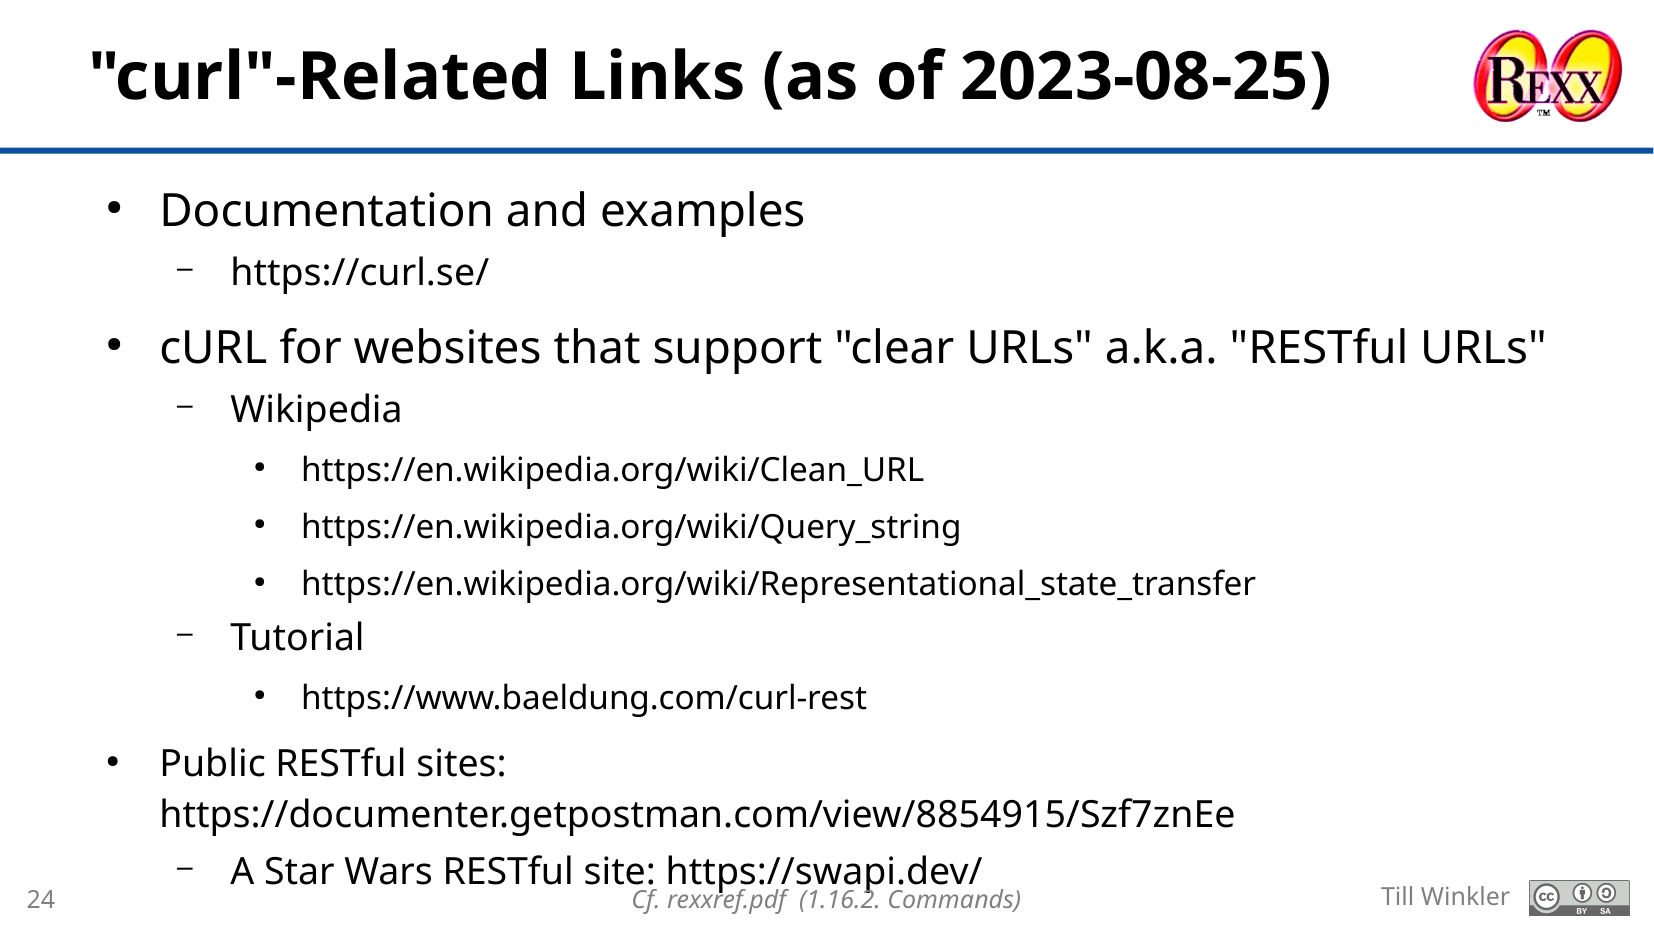

"curl"-Related Links (as of 2023-08-25)
# Documentation and examples
https://curl.se/
cURL for websites that support "clear URLs" a.k.a. "RESTful URLs"
Wikipedia
https://en.wikipedia.org/wiki/Clean_URL
https://en.wikipedia.org/wiki/Query_string
https://en.wikipedia.org/wiki/Representational_state_transfer
Tutorial
https://www.baeldung.com/curl-rest
Public RESTful sites: https://documenter.getpostman.com/view/8854915/Szf7znEe
A Star Wars RESTful site: https://swapi.dev/
Cf. rexxref.pdf (1.16.2. Commands)